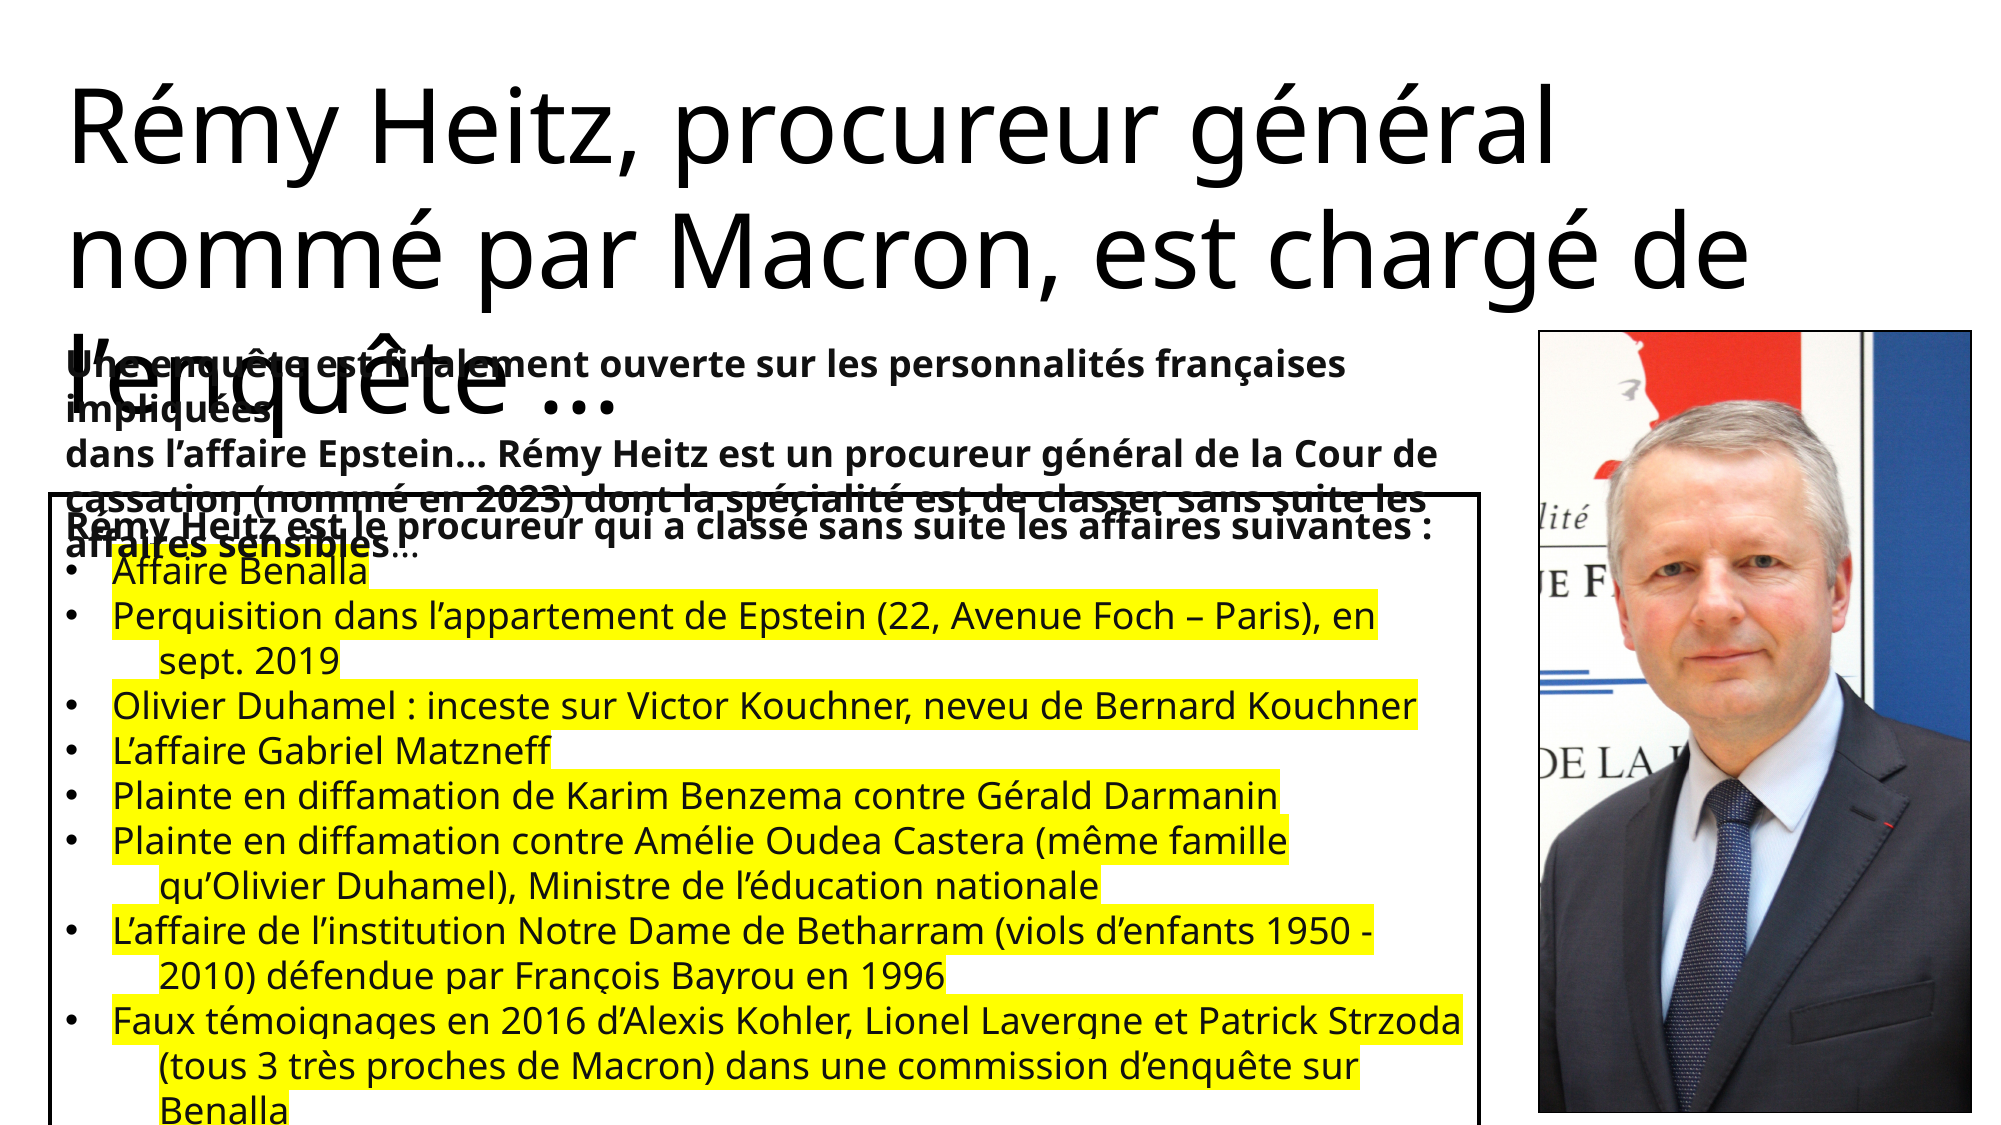

Rémy Heitz, procureur général nommé par Macron, est chargé de l’enquête ...
Une enquête est finalement ouverte sur les personnalités françaises impliquées
dans l’affaire Epstein… Rémy Heitz est un procureur général de la Cour de cassation (nommé en 2023) dont la spécialité est de classer sans suite les affaires sensibles…
Rémy Heitz est le procureur qui a classé sans suite les affaires suivantes :
Affaire Benalla
Perquisition dans l’appartement de Epstein (22, Avenue Foch – Paris), en sept. 2019
Olivier Duhamel : inceste sur Victor Kouchner, neveu de Bernard Kouchner
L’affaire Gabriel Matzneff
Plainte en diffamation de Karim Benzema contre Gérald Darmanin
Plainte en diffamation contre Amélie Oudea Castera (même famille qu’Olivier Duhamel), Ministre de l’éducation nationale
L’affaire de l’institution Notre Dame de Betharram (viols d’enfants 1950 - 2010) défendue par François Bayrou en 1996
Faux témoignages en 2016 d’Alexis Kohler, Lionel Lavergne et Patrick Strzoda (tous 3 très proches de Macron) dans une commission d’enquête sur Benalla